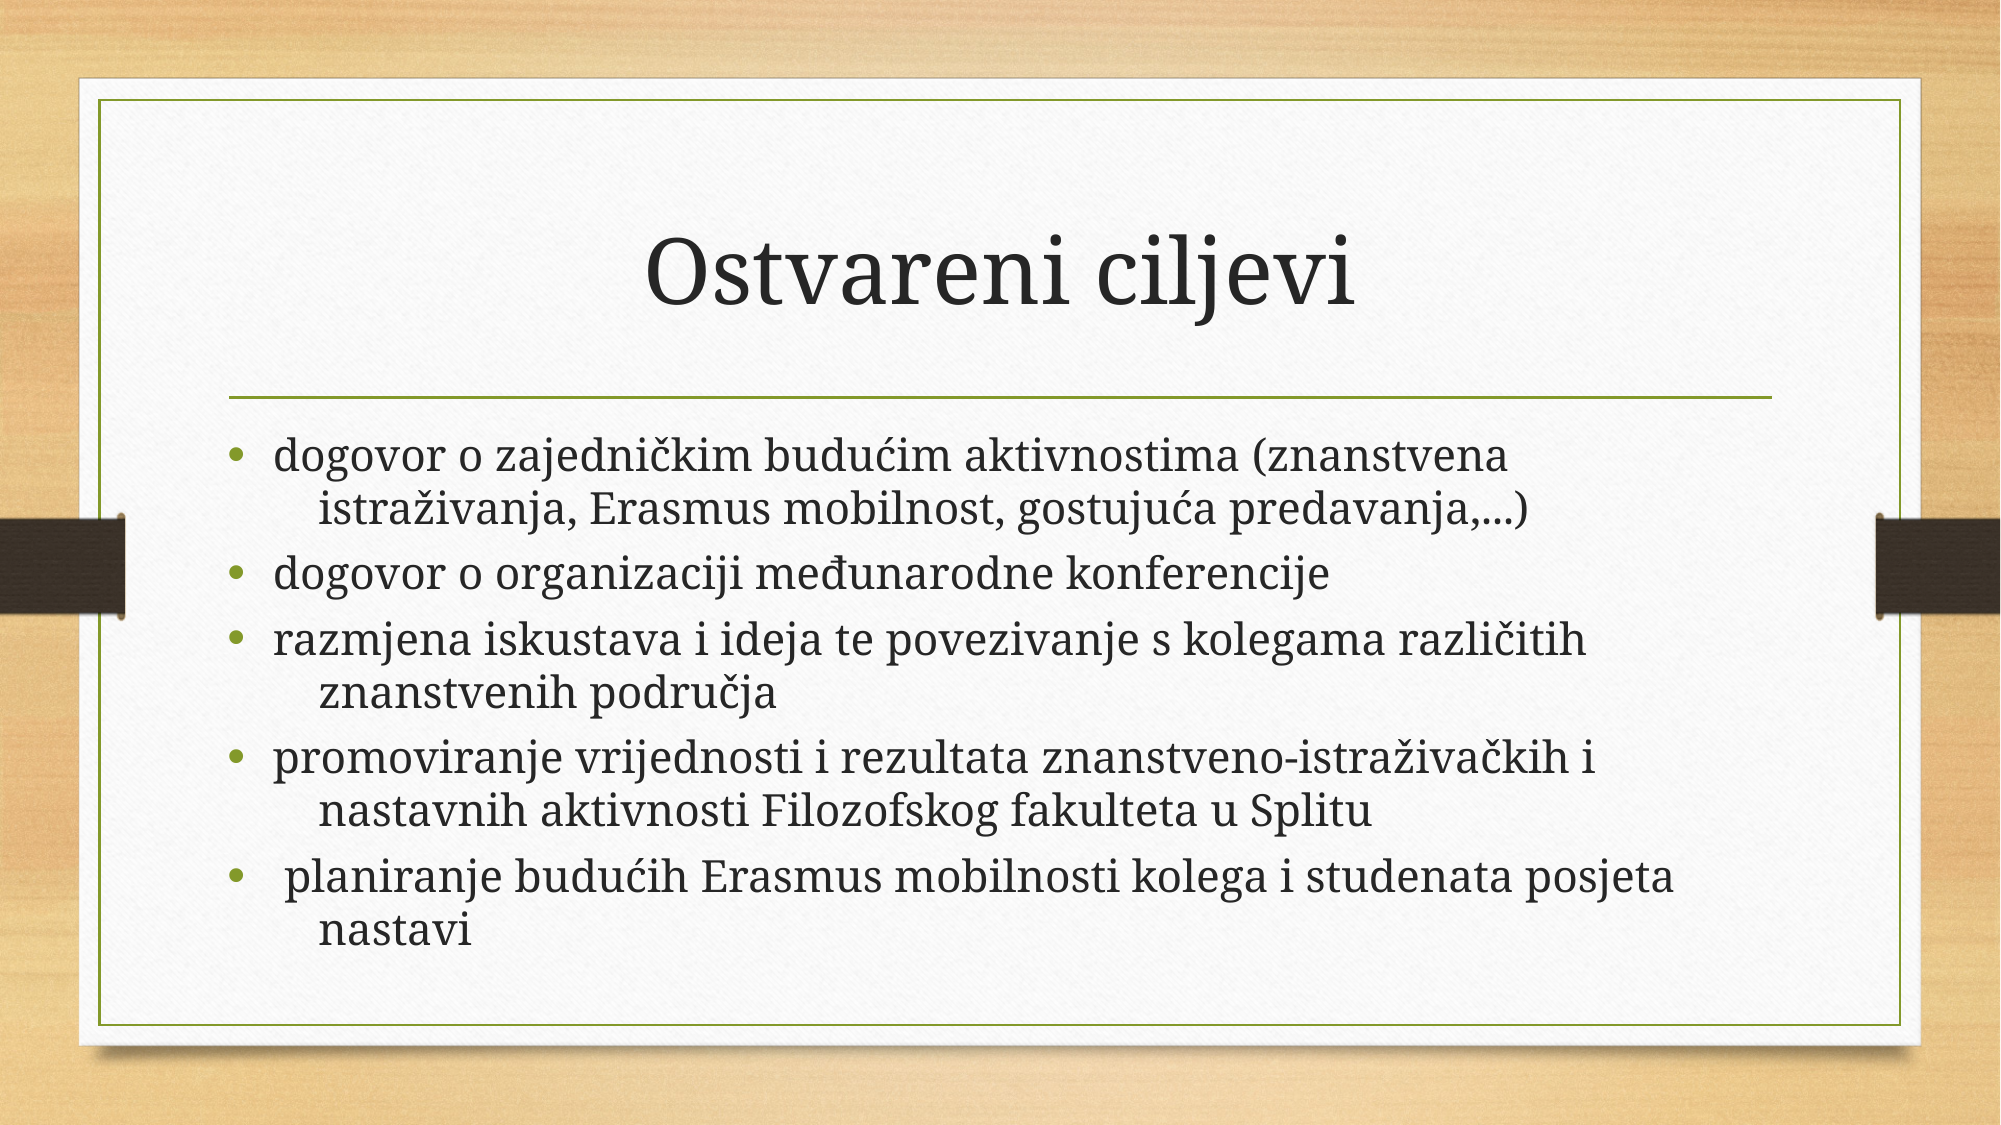

# Ostvareni ciljevi
dogovor o zajedničkim budućim aktivnostima (znanstvena istraživanja, Erasmus mobilnost, gostujuća predavanja,...)
dogovor o organizaciji međunarodne konferencije
razmjena iskustava i ideja te povezivanje s kolegama različitih znanstvenih područja
promoviranje vrijednosti i rezultata znanstveno-istraživačkih i nastavnih aktivnosti Filozofskog fakulteta u Splitu
 planiranje budućih Erasmus mobilnosti kolega i studenata posjeta nastavi